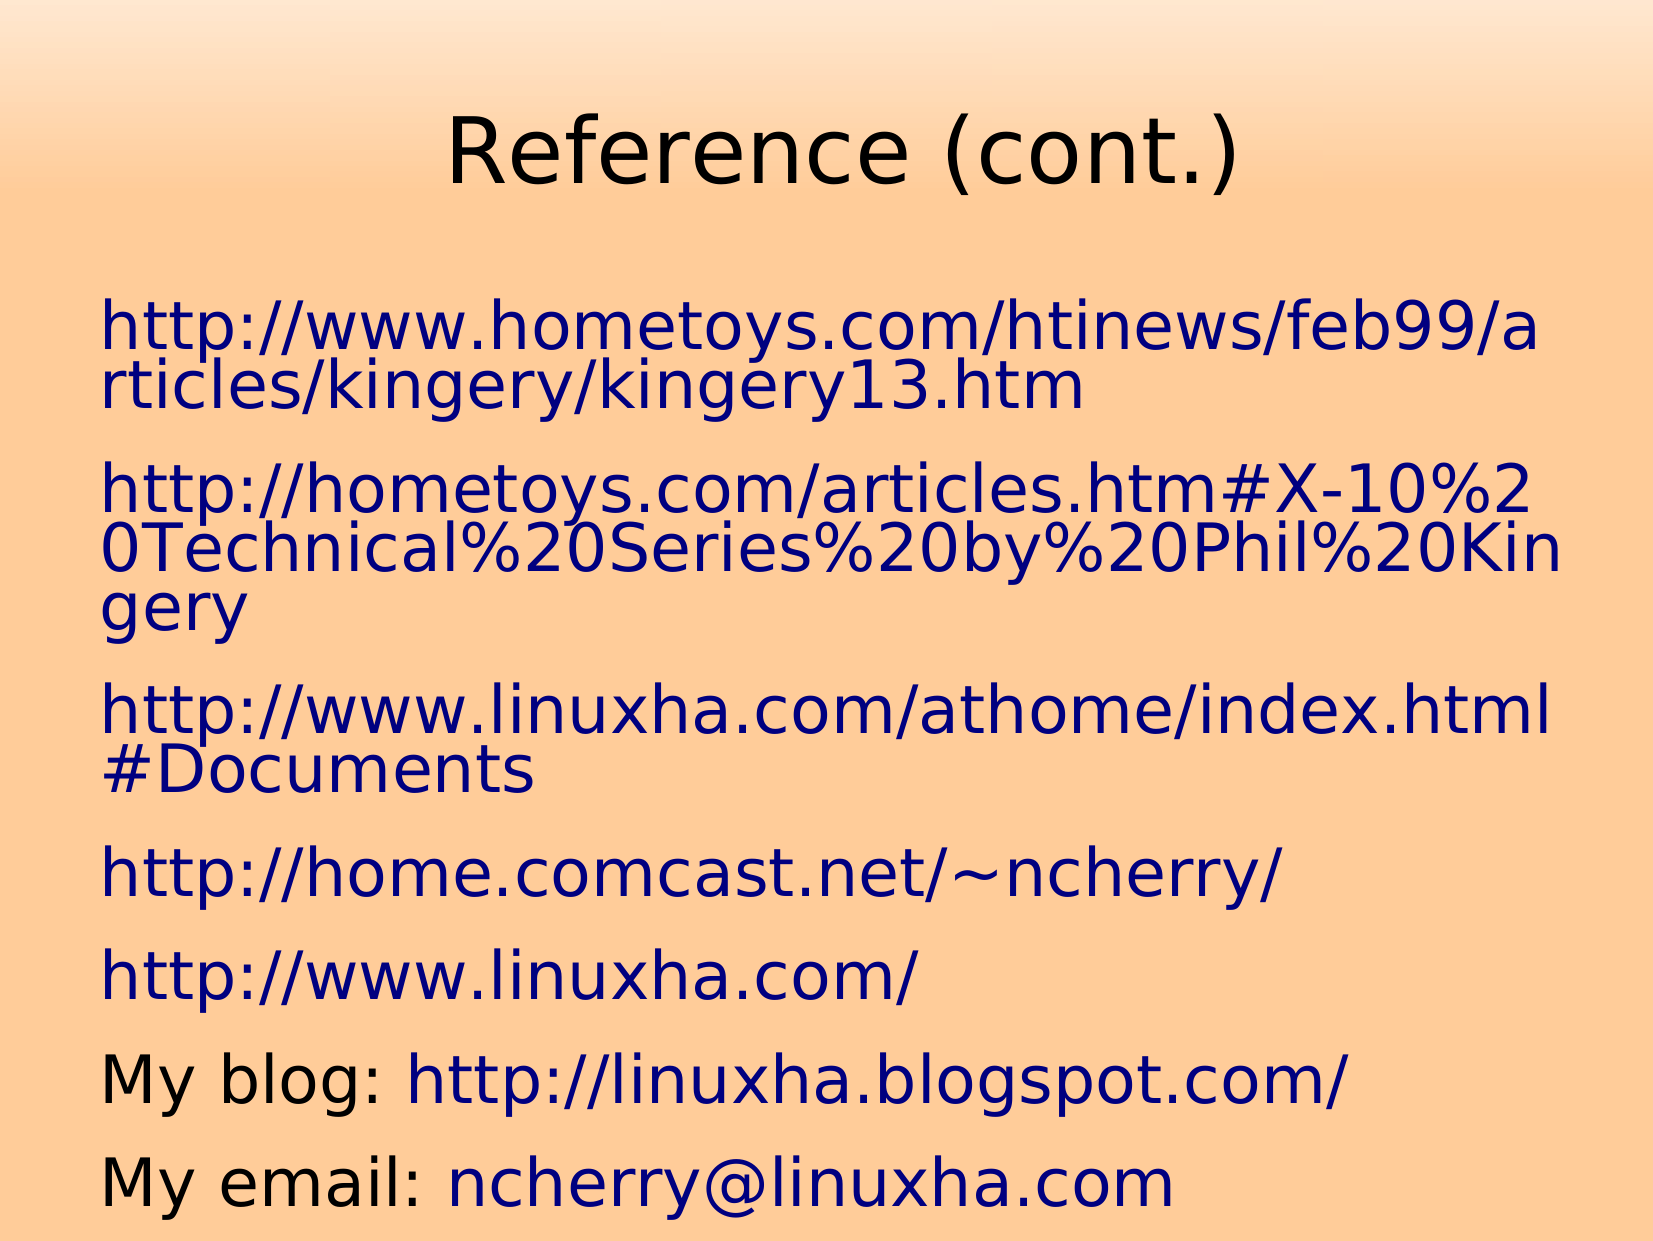

# Reference (cont.)
http://www.hometoys.com/htinews/feb99/articles/kingery/kingery13.htm
http://hometoys.com/articles.htm#X-10%20Technical%20Series%20by%20Phil%20Kingery
http://www.linuxha.com/athome/index.html#Documents
http://home.comcast.net/~ncherry/
http://www.linuxha.com/
My blog: http://linuxha.blogspot.com/
My email: ncherry@linuxha.com